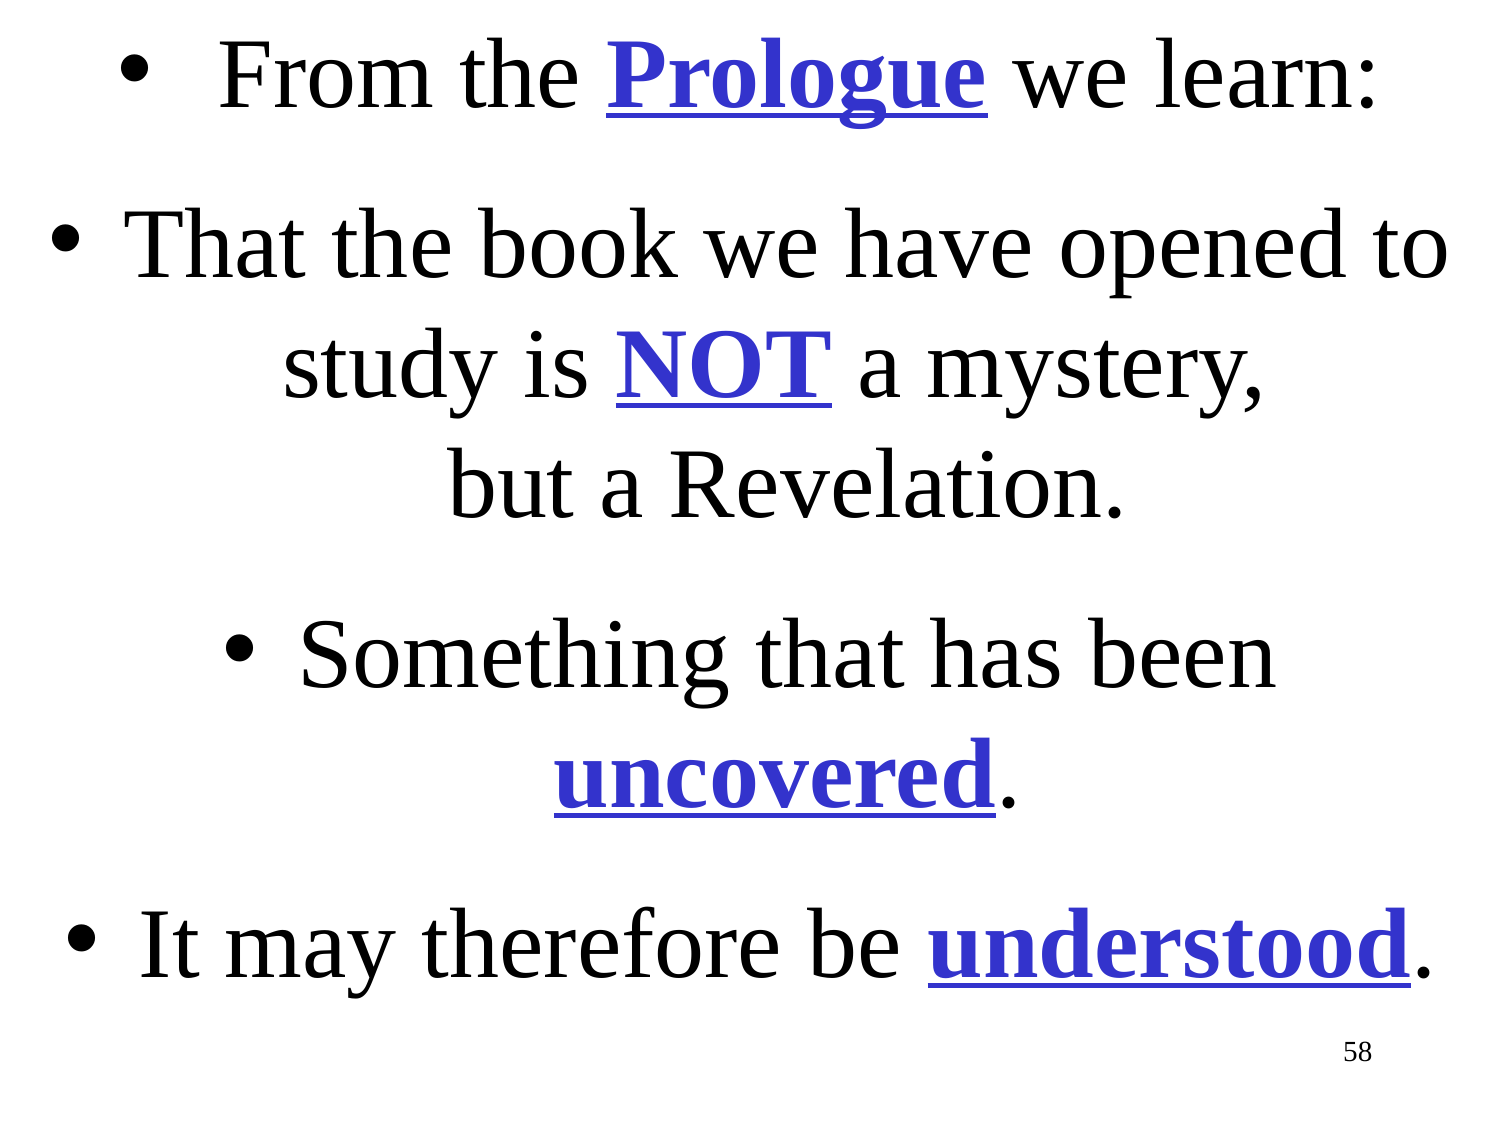

From the Prologue we learn:
That the book we have opened to study is NOT a mystery,
but a Revelation.
Something that has been uncovered.
It may therefore be understood.